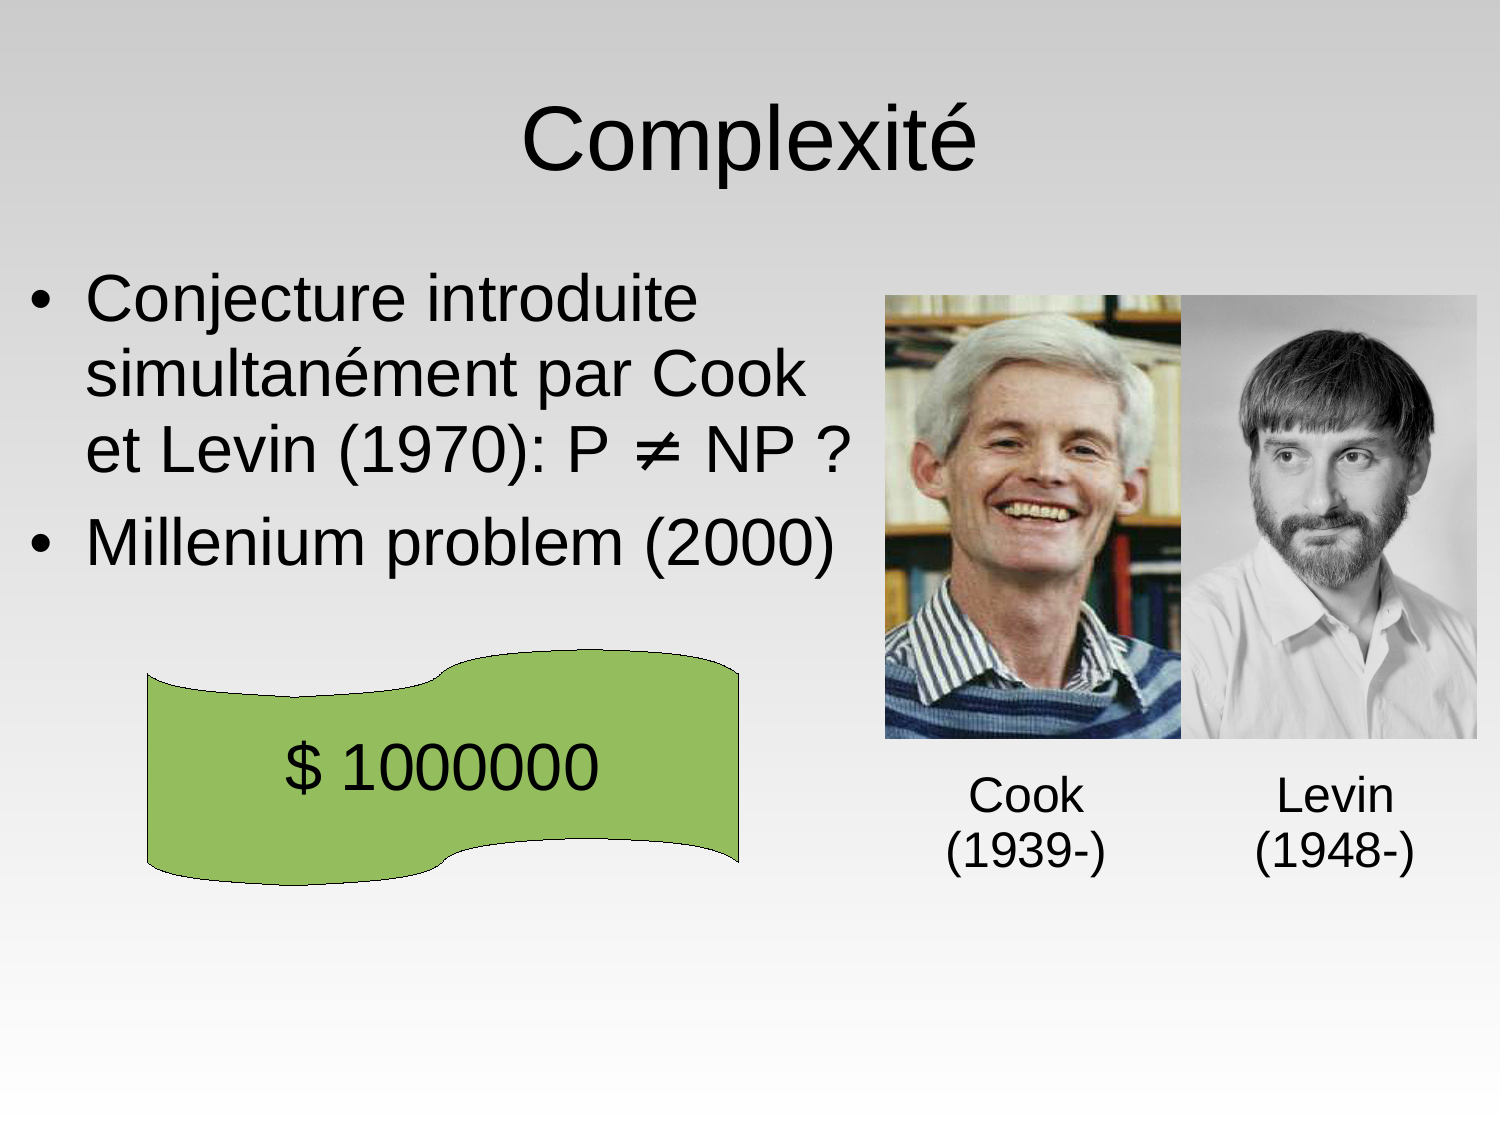

# Complexité
Conjecture introduite simultanément par Cook et Levin (1970): P ≠ NP ?
Millenium problem (2000)
$ 1000000
Cook
(1939-)
Levin
(1948-)